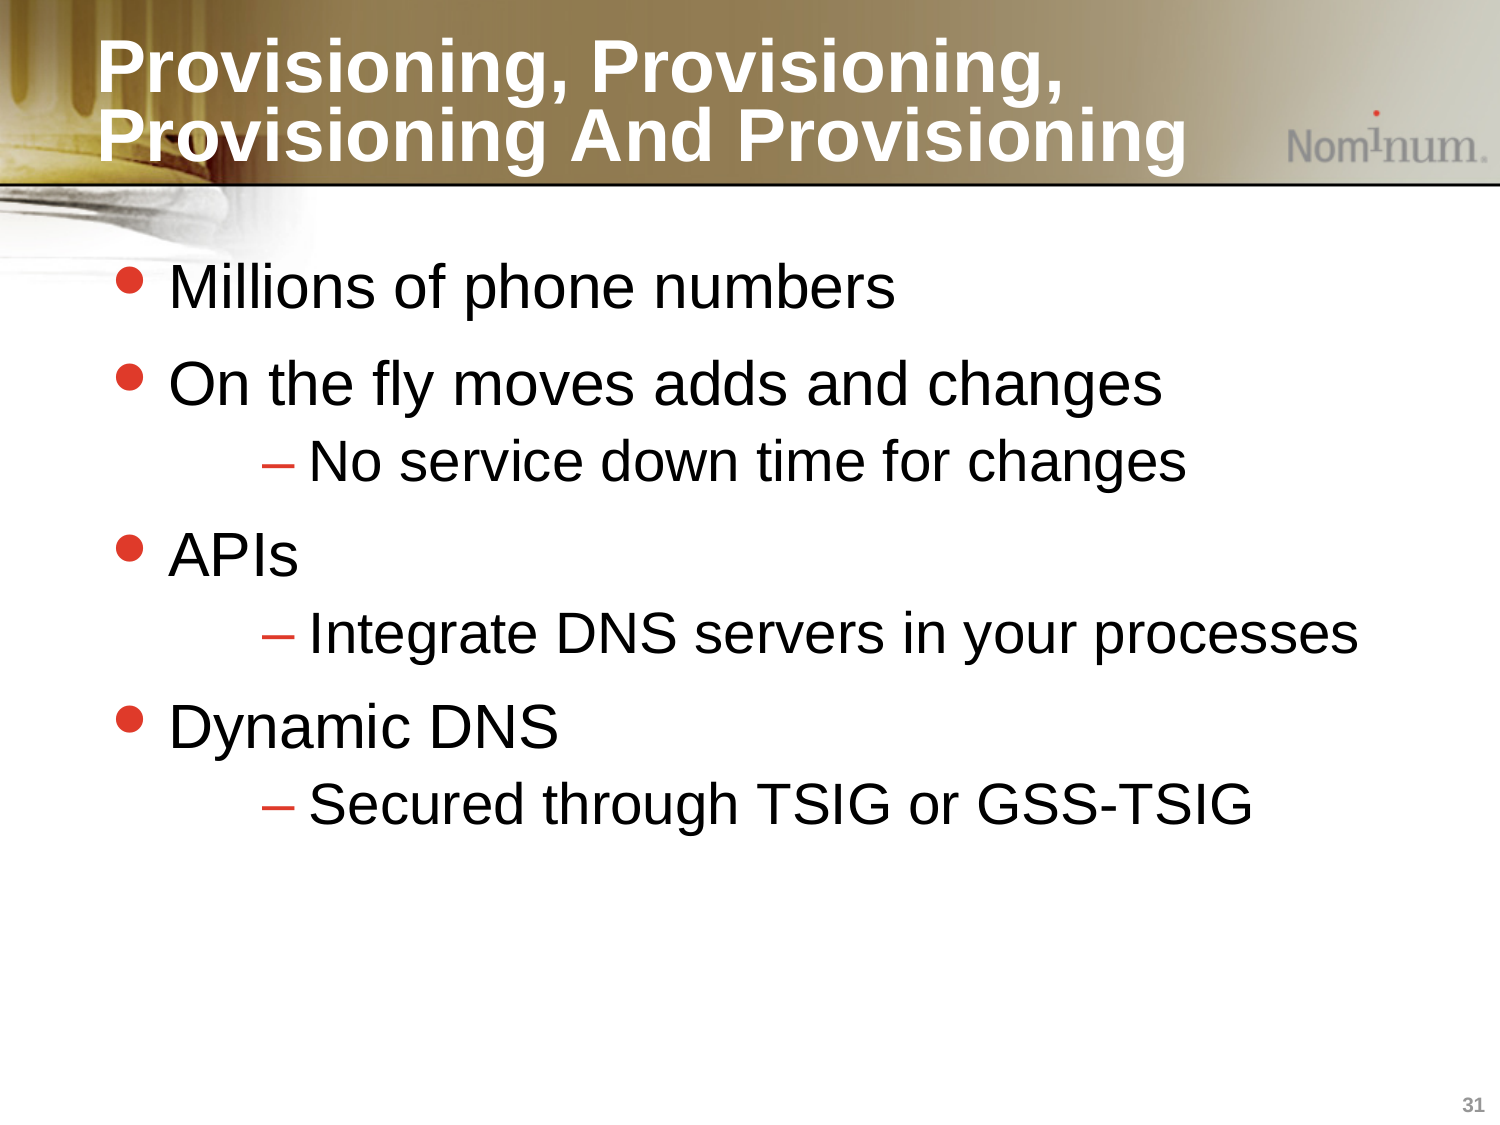

# Provisioning, Provisioning, Provisioning And Provisioning
Millions of phone numbers
On the fly moves adds and changes
No service down time for changes
APIs
Integrate DNS servers in your processes
Dynamic DNS
Secured through TSIG or GSS-TSIG